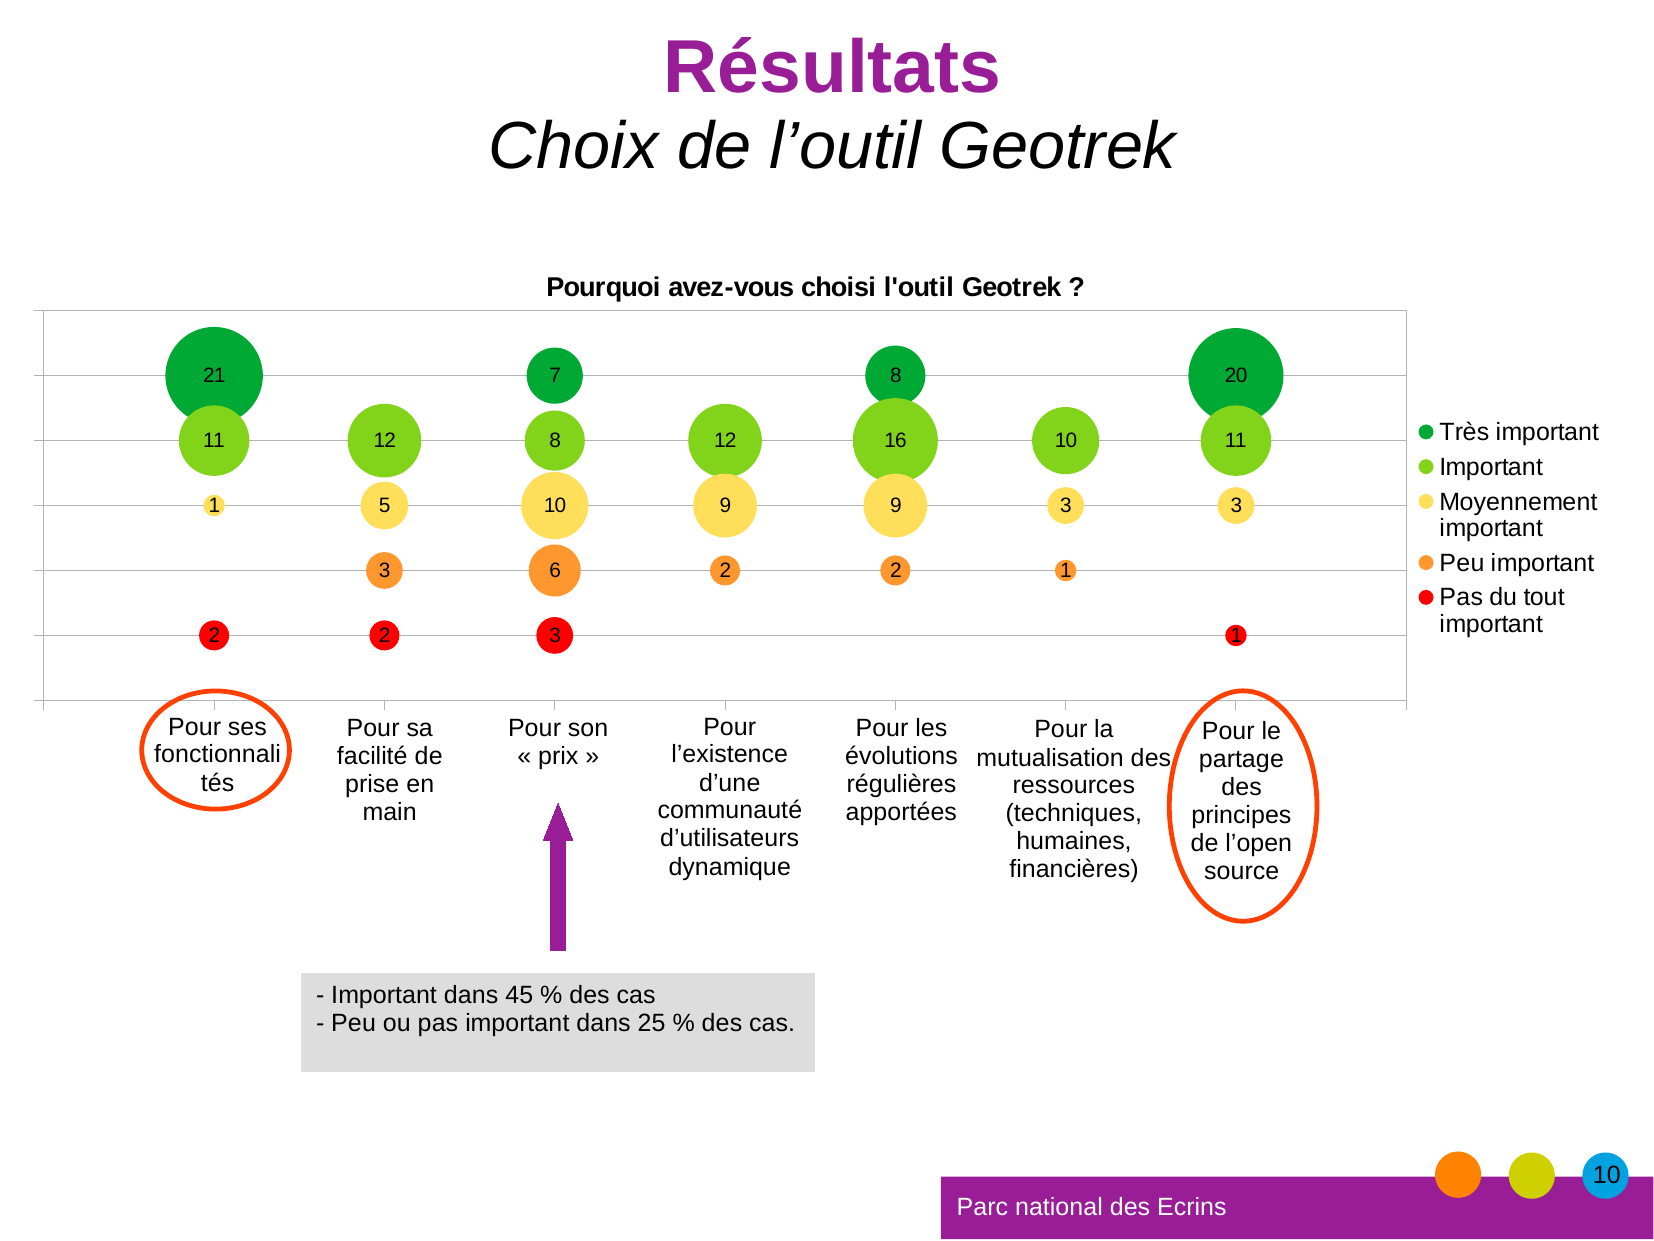

# Résultats Choix de l’outil Geotrek
### Chart: Pourquoi avez-vous choisi l'outil Geotrek ?
| Category | Très important | Important | Moyennement important | Peu important | Pas du tout important |
|---|---|---|---|---|---|
Pour ses fonctionnalités
Pour l’existence d’une communauté d’utilisateurs dynamique
Pour les évolutions régulières apportées
Pour son « prix »
Pour sa facilité de prise en main
Pour la mutualisation des ressources (techniques, humaines, financières)
Pour le partage des principes de l’open source
- Important dans 45 % des cas
- Peu ou pas important dans 25 % des cas.